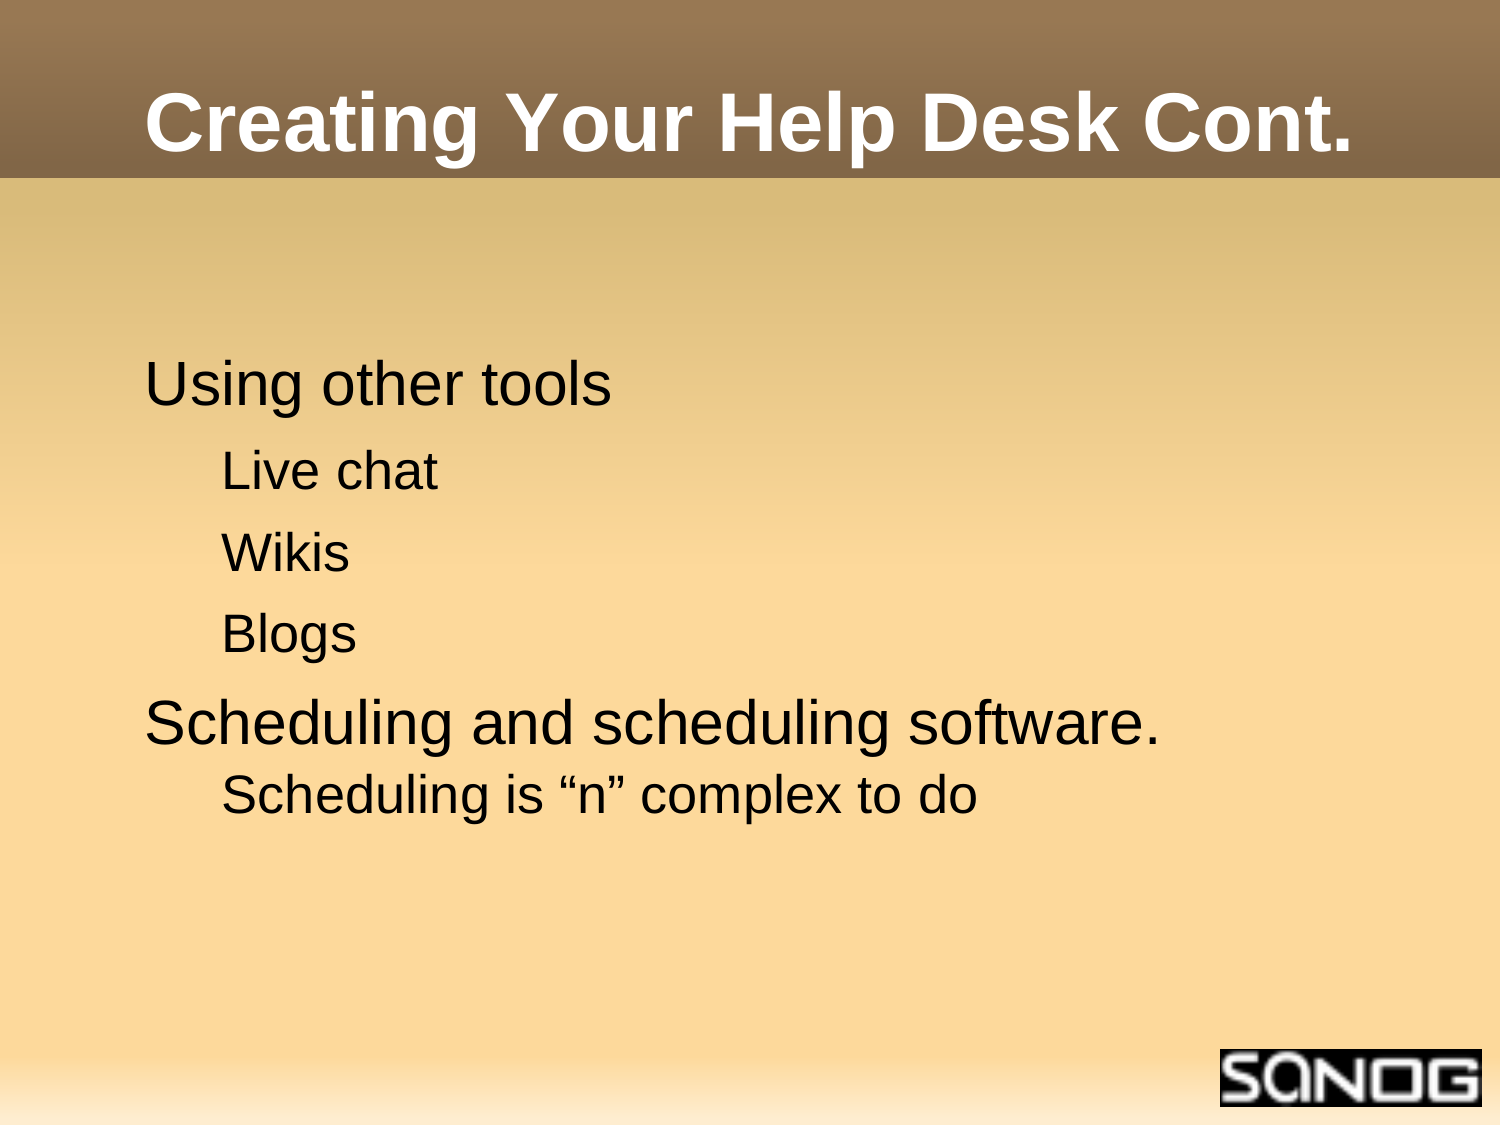

# Creating Your Help Desk Cont.
Using other tools
Live chat
Wikis
Blogs
Scheduling and scheduling software.
Scheduling is “n” complex to do